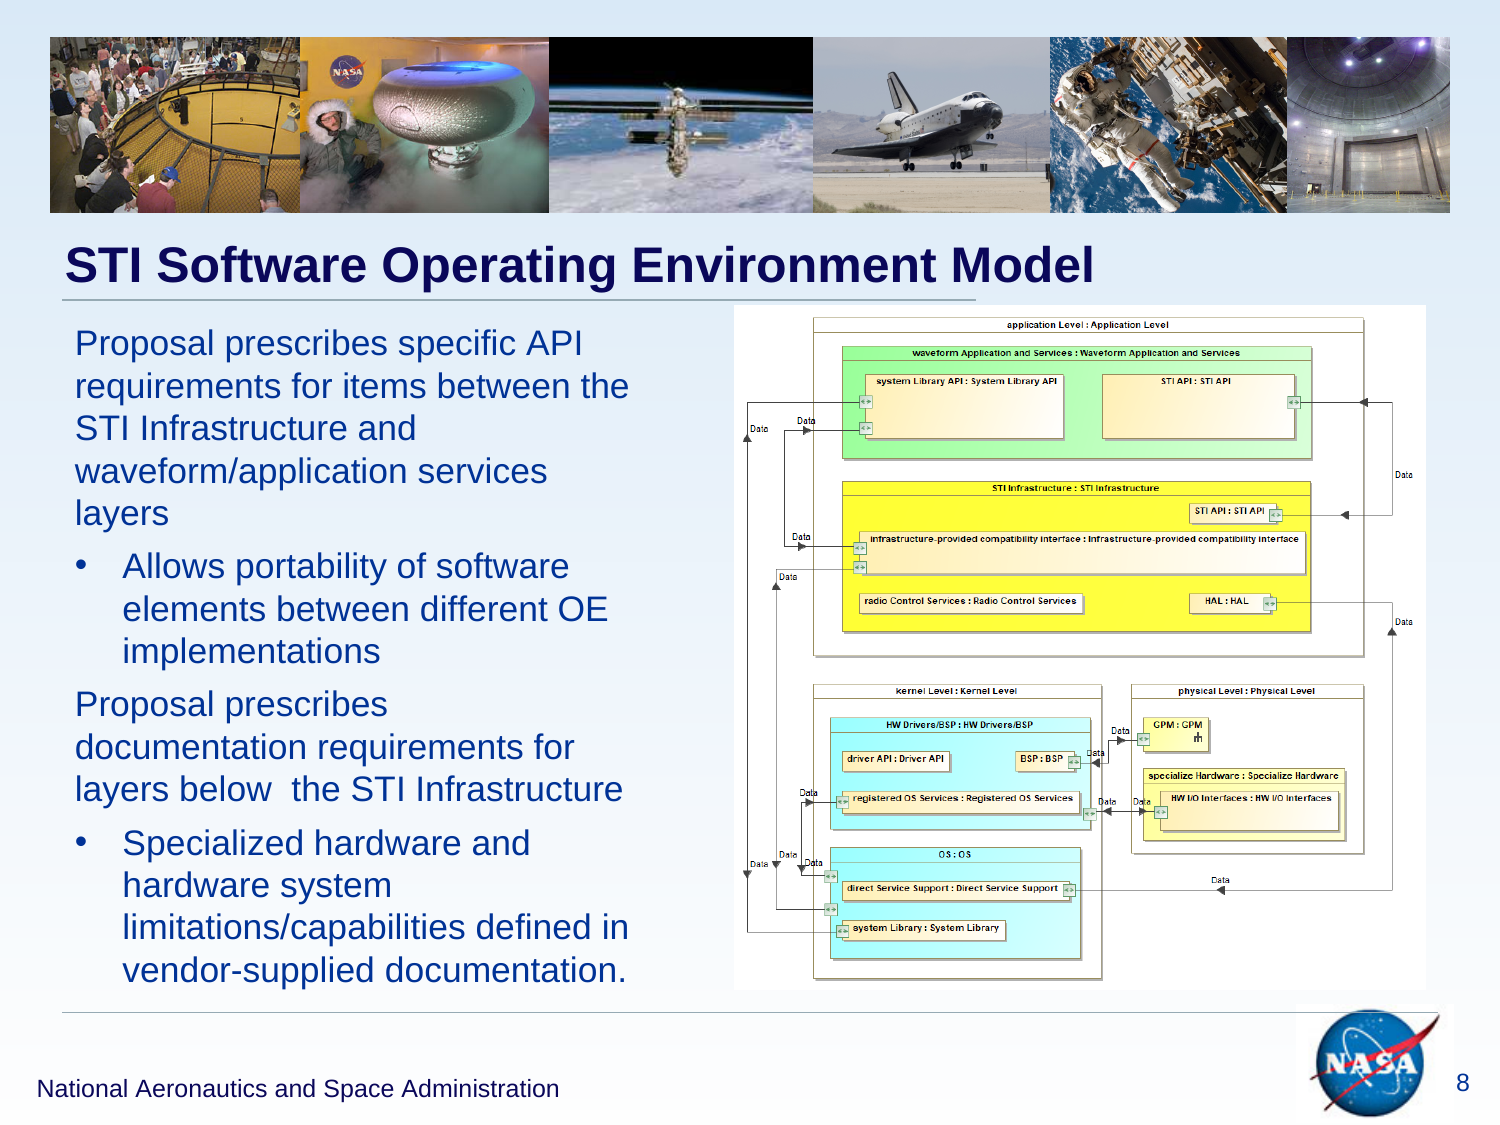

# STI Software Operating Environment Model
Proposal prescribes specific API requirements for items between the STI Infrastructure and waveform/application services layers
Allows portability of software elements between different OE implementations
Proposal prescribes documentation requirements for layers below the STI Infrastructure
Specialized hardware and hardware system limitations/capabilities defined in vendor-supplied documentation.
8
National Aeronautics and Space Administration